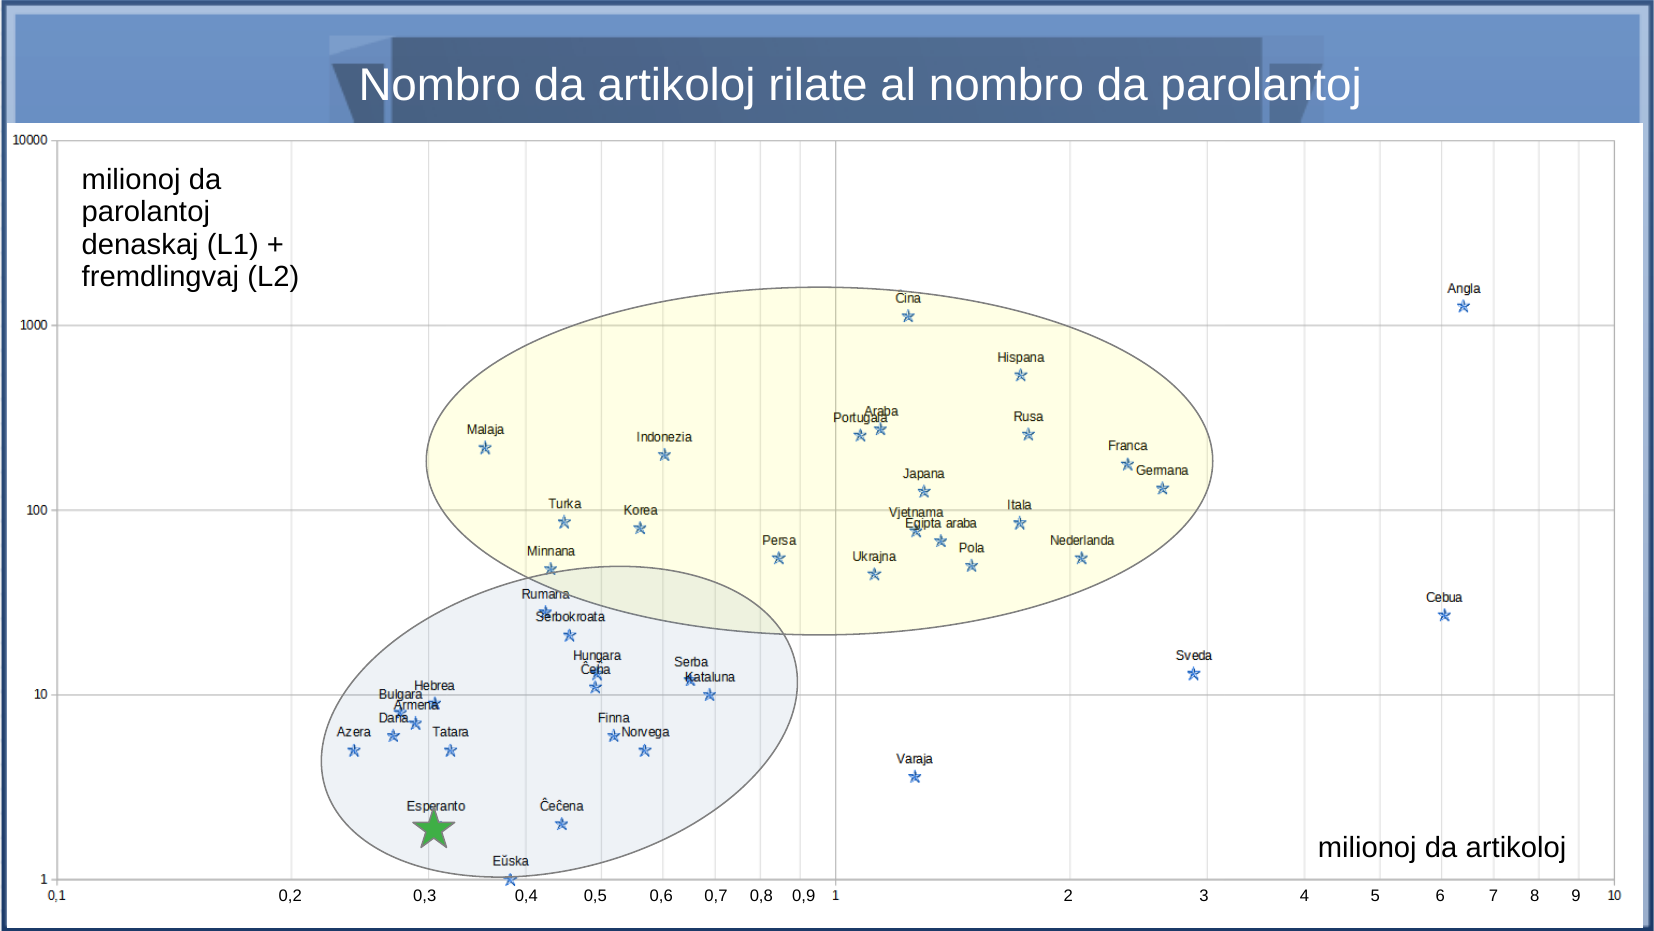

# Nombro da artikoloj rilate al nombro da parolantoj
milionoj da parolantoj
denaskaj (L1) +
fremdlingvaj (L2)
milionoj da artikoloj
0,2
0,3
0,4
0,5
0,6
0,7
0,8
0,9
2
3
4
5
6
7
8
9